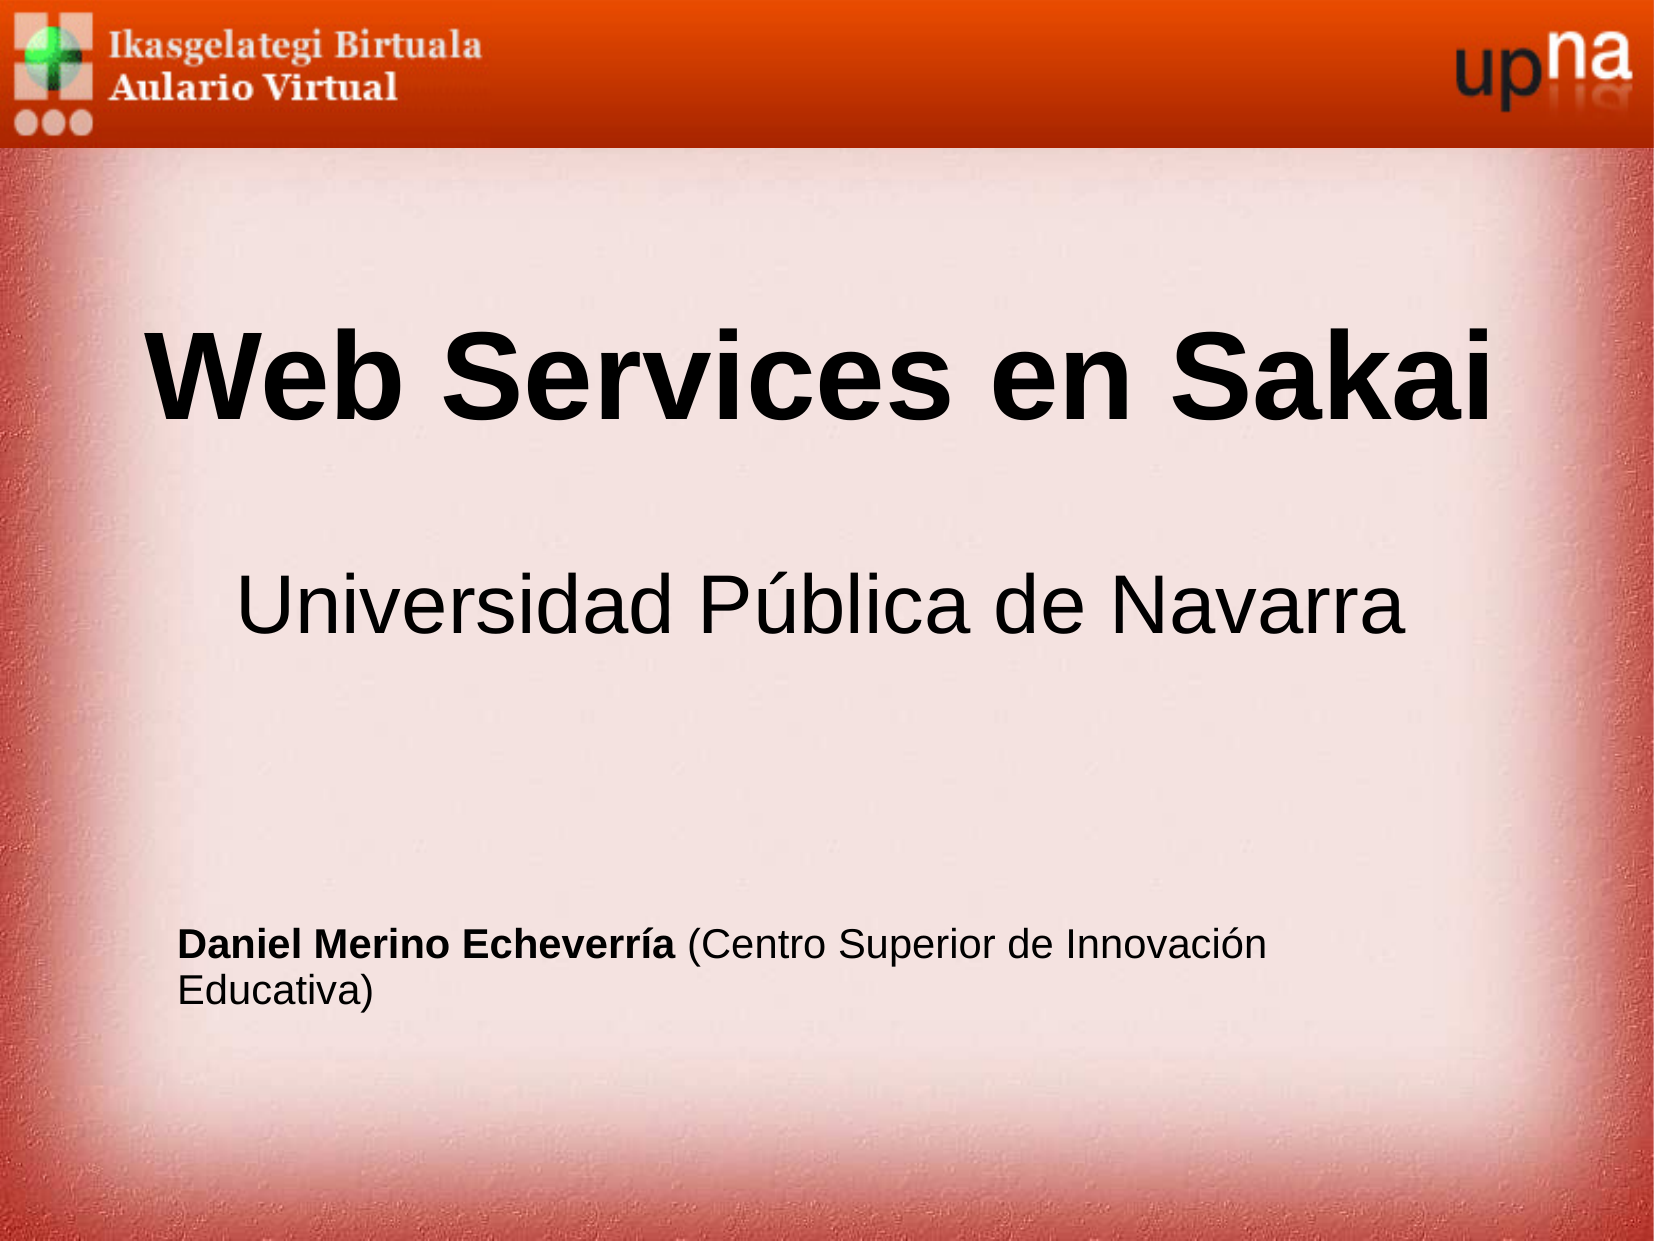

# Web Services en Sakai Universidad Pública de Navarra
Daniel Merino Echeverría (Centro Superior de Innovación Educativa)